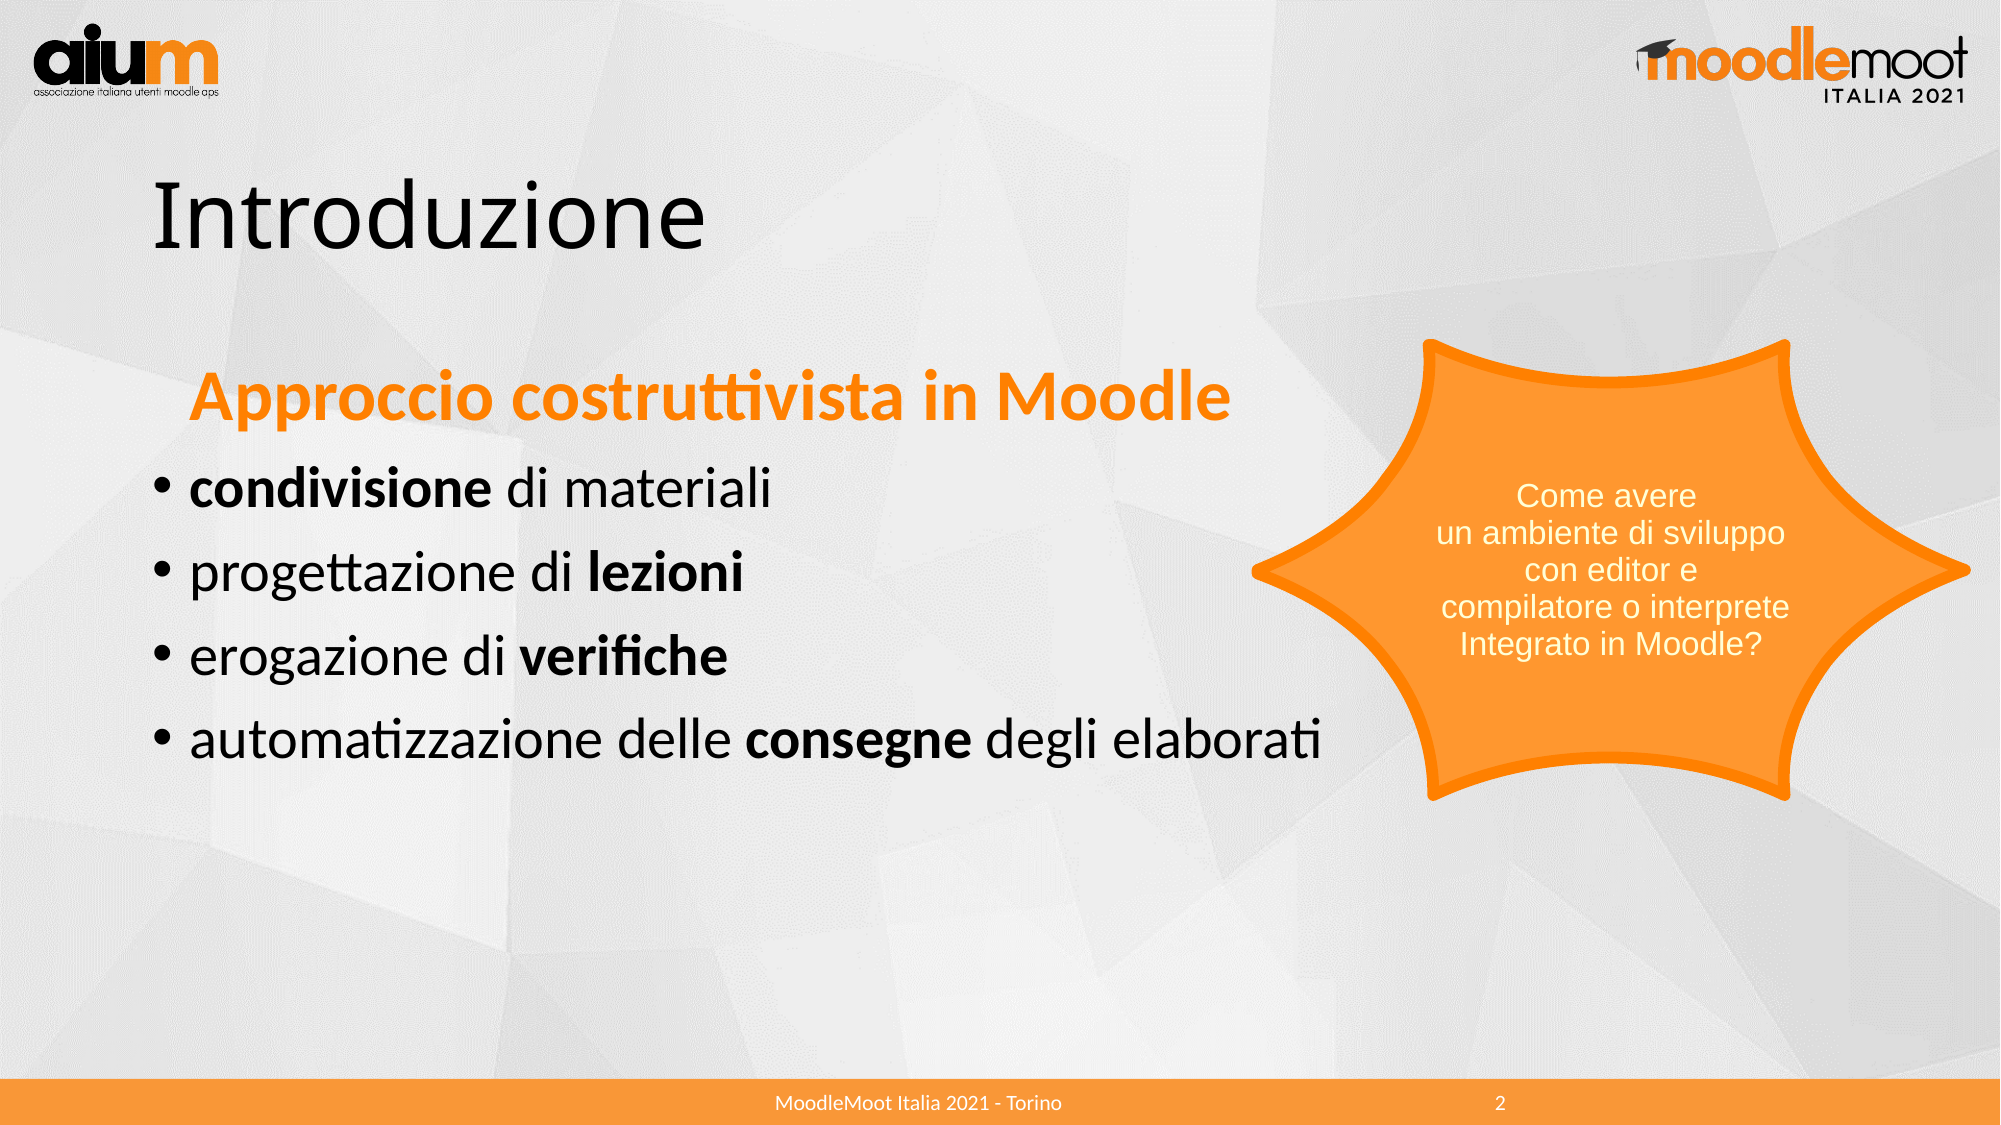

Introduzione
Come avere
un ambiente di sviluppo
con editor e
 compilatore o interprete
Integrato in Moodle?
# Approccio costruttivista in Moodle
condivisione di materiali
progettazione di lezioni
erogazione di verifiche
automatizzazione delle consegne degli elaborati